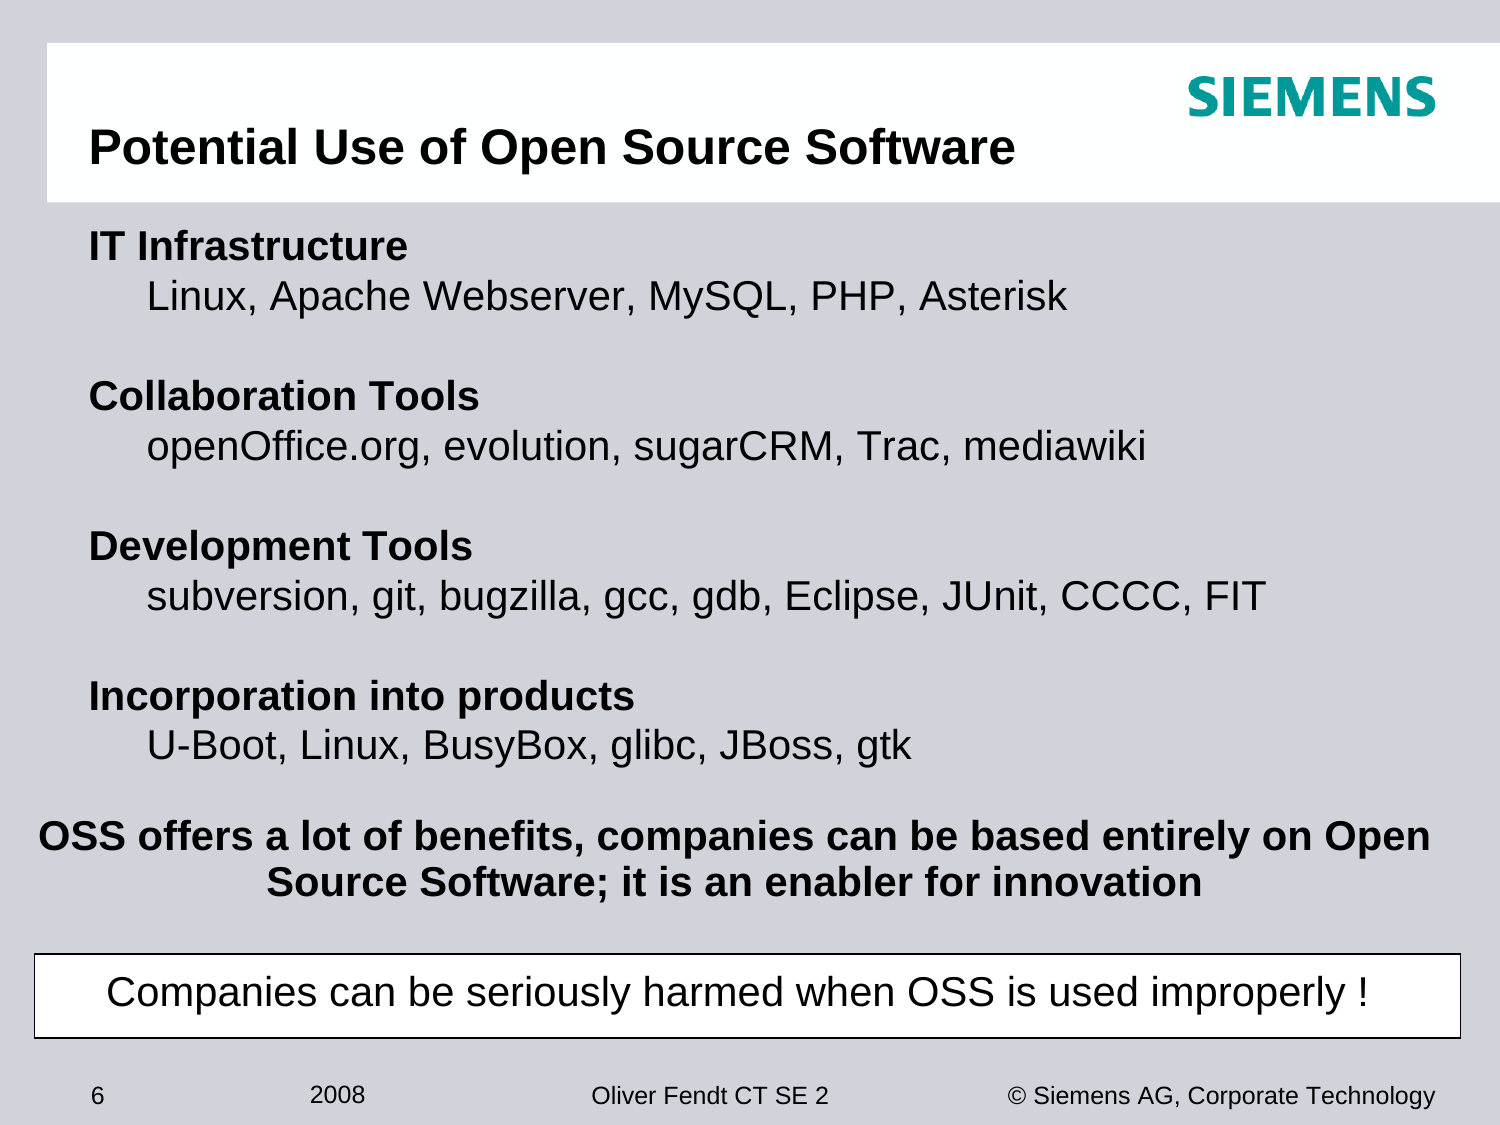

# Potential Use of Open Source Software
IT Infrastructure
Linux, Apache Webserver, MySQL, PHP, Asterisk
Collaboration Tools
openOffice.org, evolution, sugarCRM, Trac, mediawiki
Development Tools
subversion, git, bugzilla, gcc, gdb, Eclipse, JUnit, CCCC, FIT
Incorporation into products
U-Boot, Linux, BusyBox, glibc, JBoss, gtk
OSS offers a lot of benefits, companies can be based entirely on Open Source Software; it is an enabler for innovation
Companies can be seriously harmed when OSS is used improperly !
Companies can be seriously harmed when OSS is used improperly !